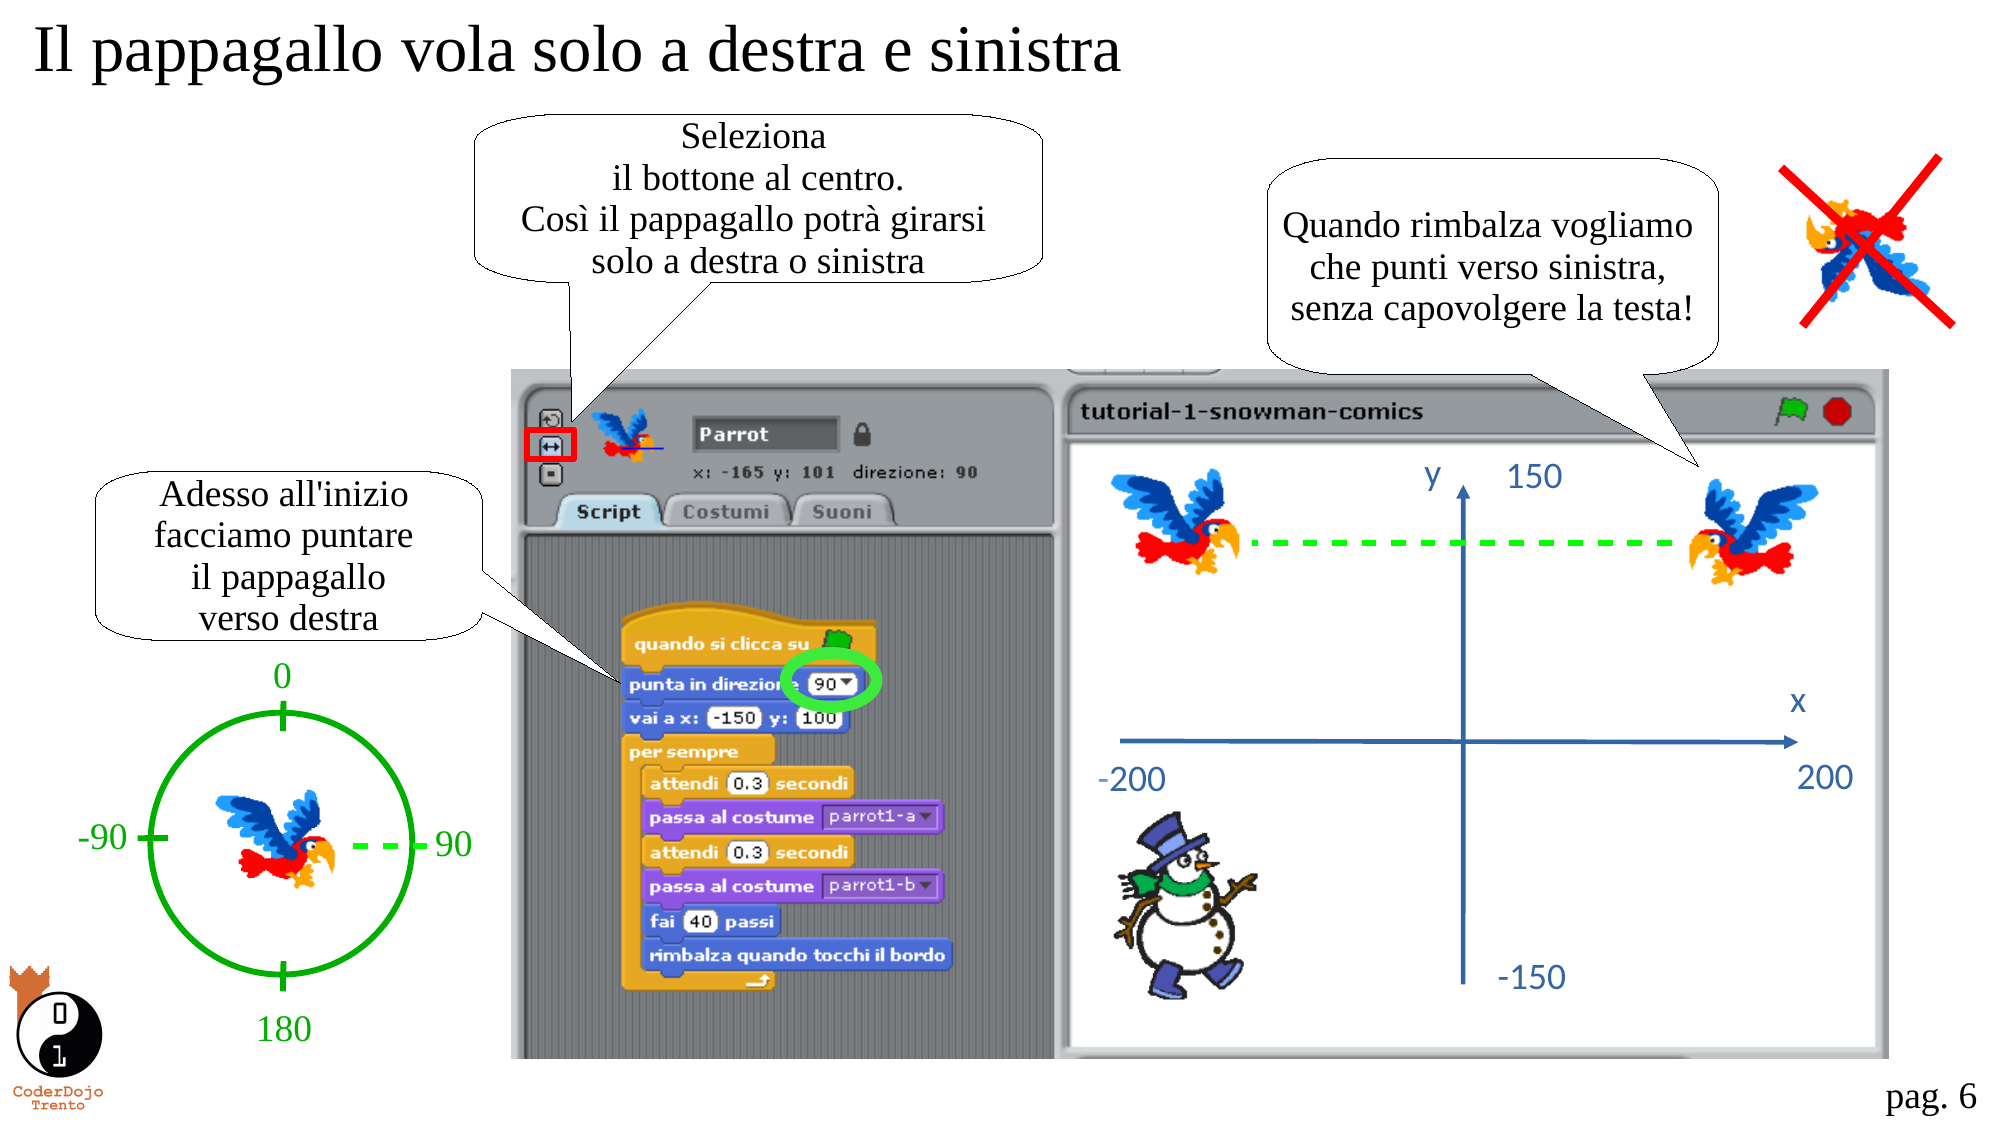

Il pappagallo vola solo a destra e sinistra
Seleziona
il bottone al centro.
Così il pappagallo potrà girarsi
solo a destra o sinistra
Quando rimbalza vogliamo
che punti verso sinistra,
senza capovolgere la testa!
y
150
x
200
-200
-150
Adesso all'inizio
facciamo puntare
il pappagallo
verso destra
0
-90
90
180
pag. 6